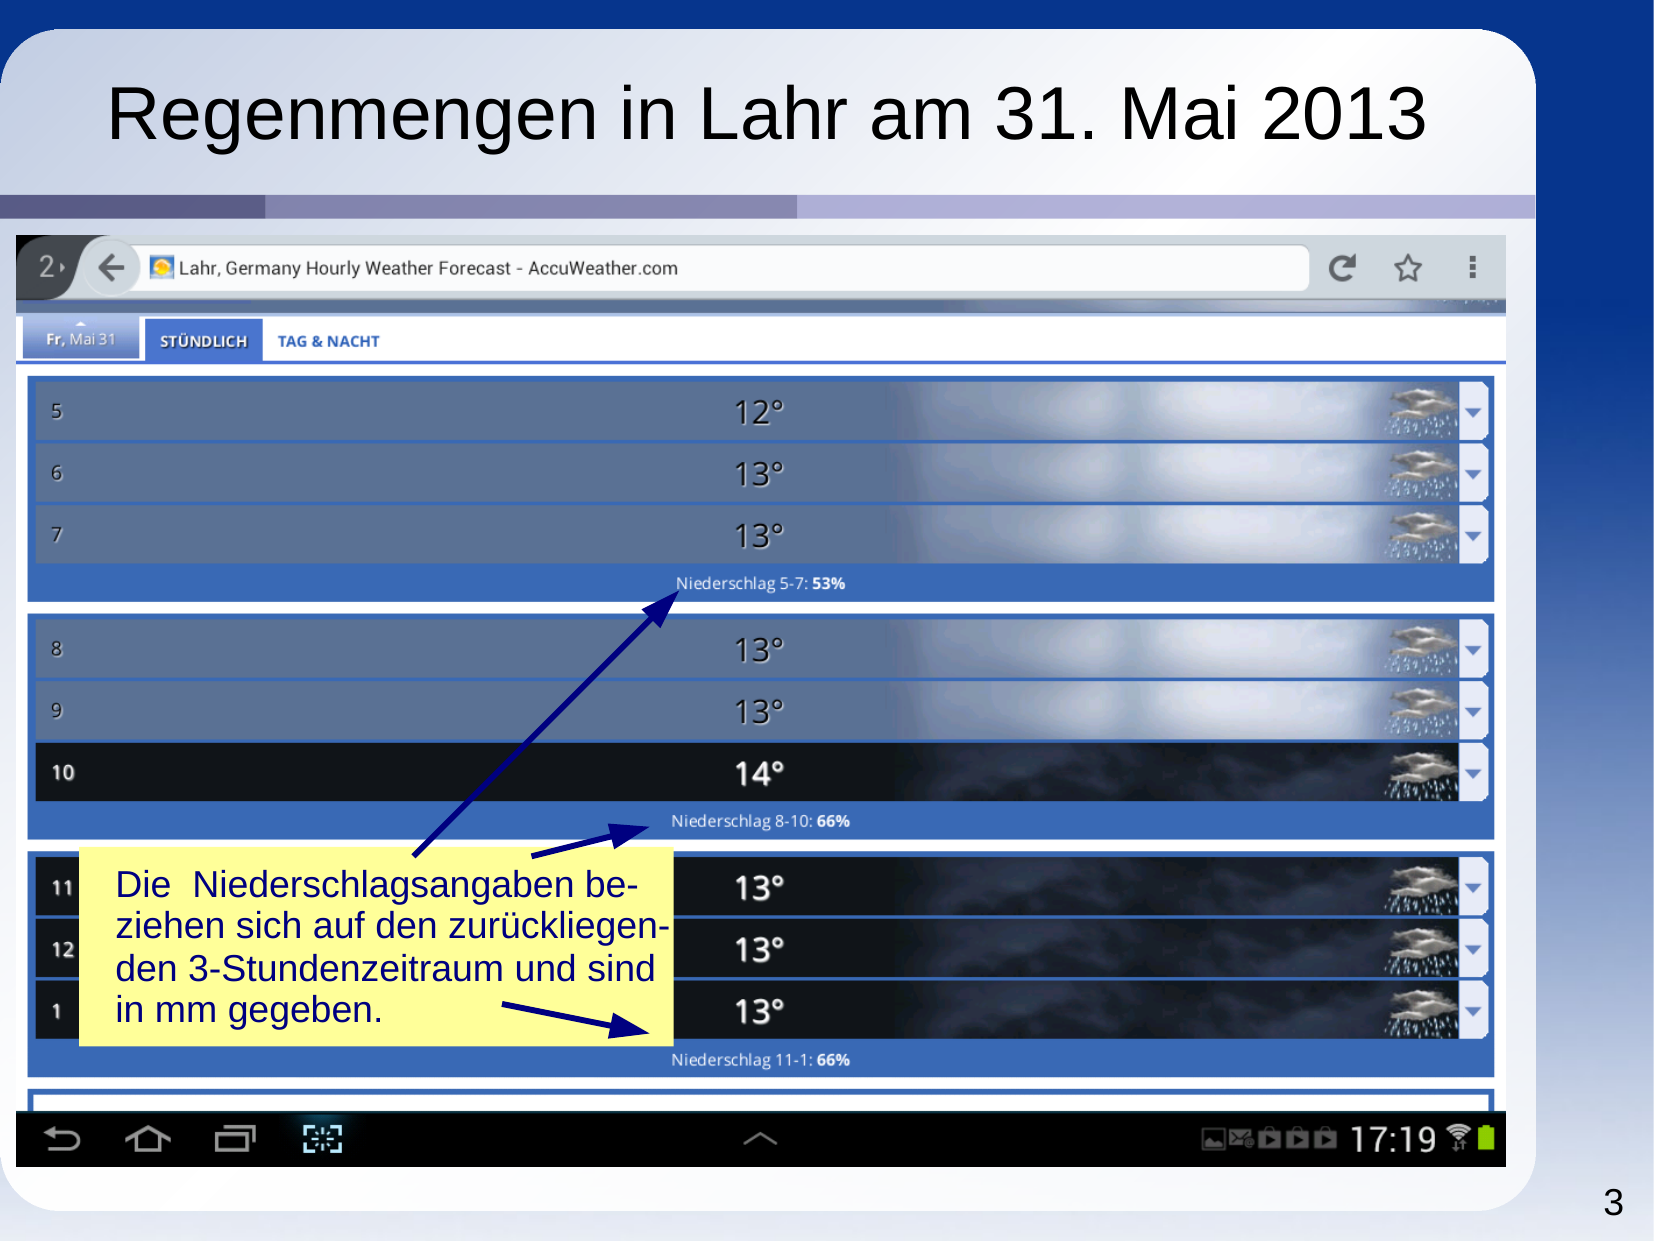

# Regenmengen in Lahr am 31. Mai 2013
Die Niederschlagsangaben be-
ziehen sich auf den zurückliegen-
den 3-Stundenzeitraum und sind
in mm gegeben.
3